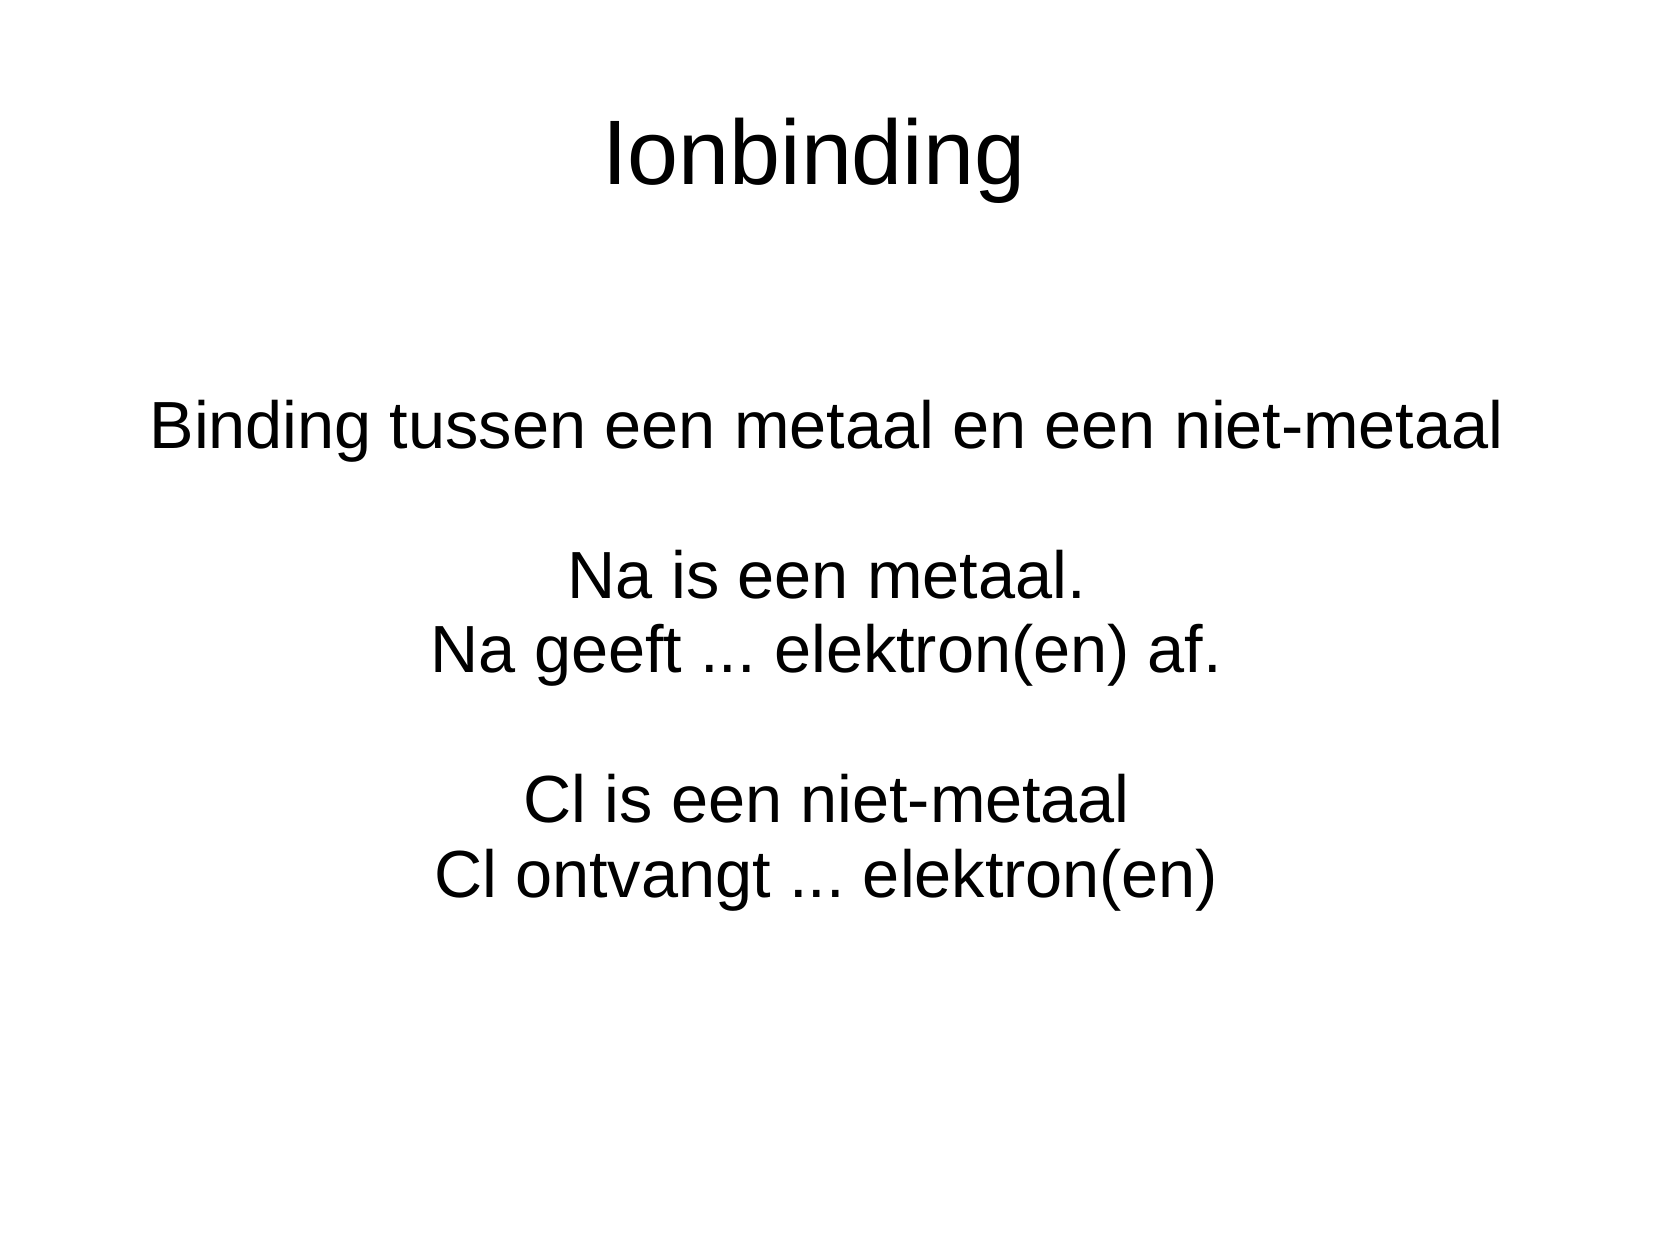

# Ionbinding
Binding tussen een metaal en een niet-metaal
Na is een metaal.
Na geeft ... elektron(en) af.
Cl is een niet-metaal
Cl ontvangt ... elektron(en)